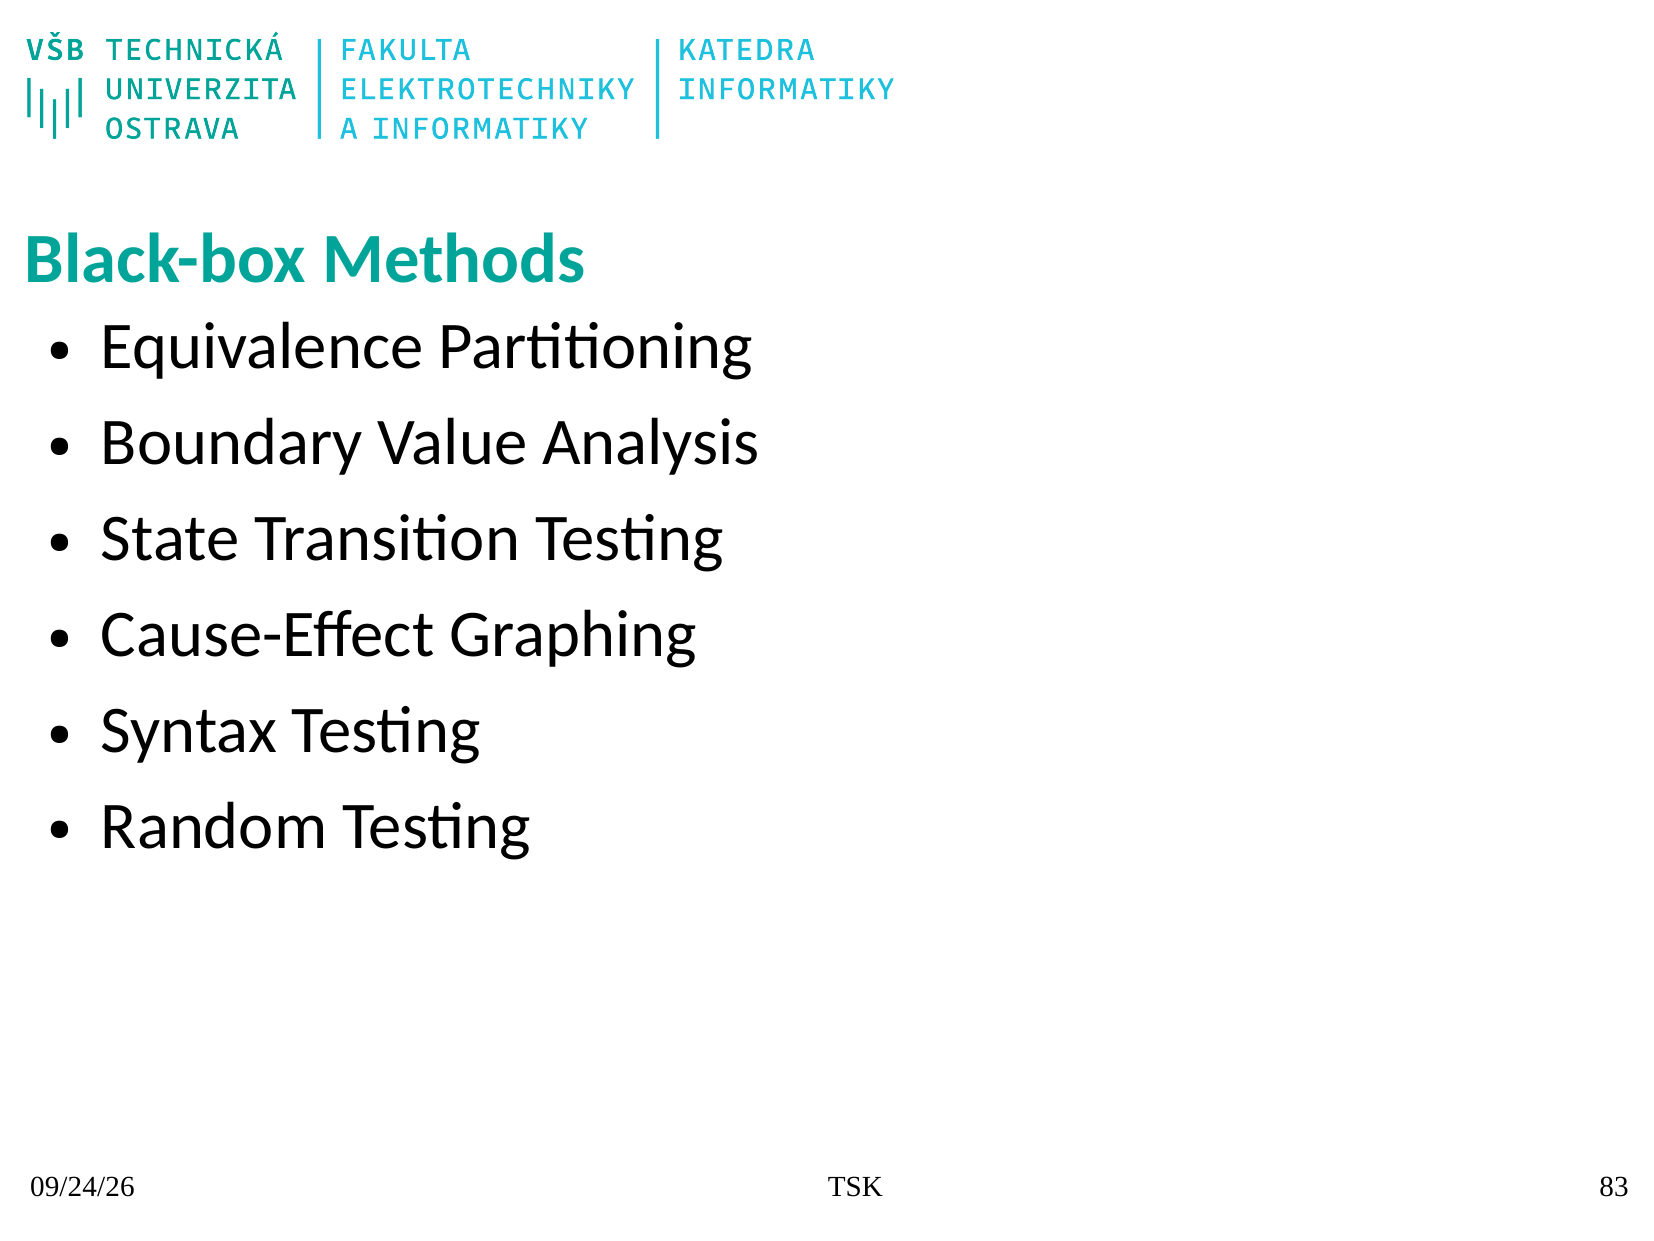

# Black-box Methods
Equivalence Partitioning
Boundary Value Analysis
State Transition Testing
Cause-Effect Graphing
Syntax Testing
Random Testing
TSK
83